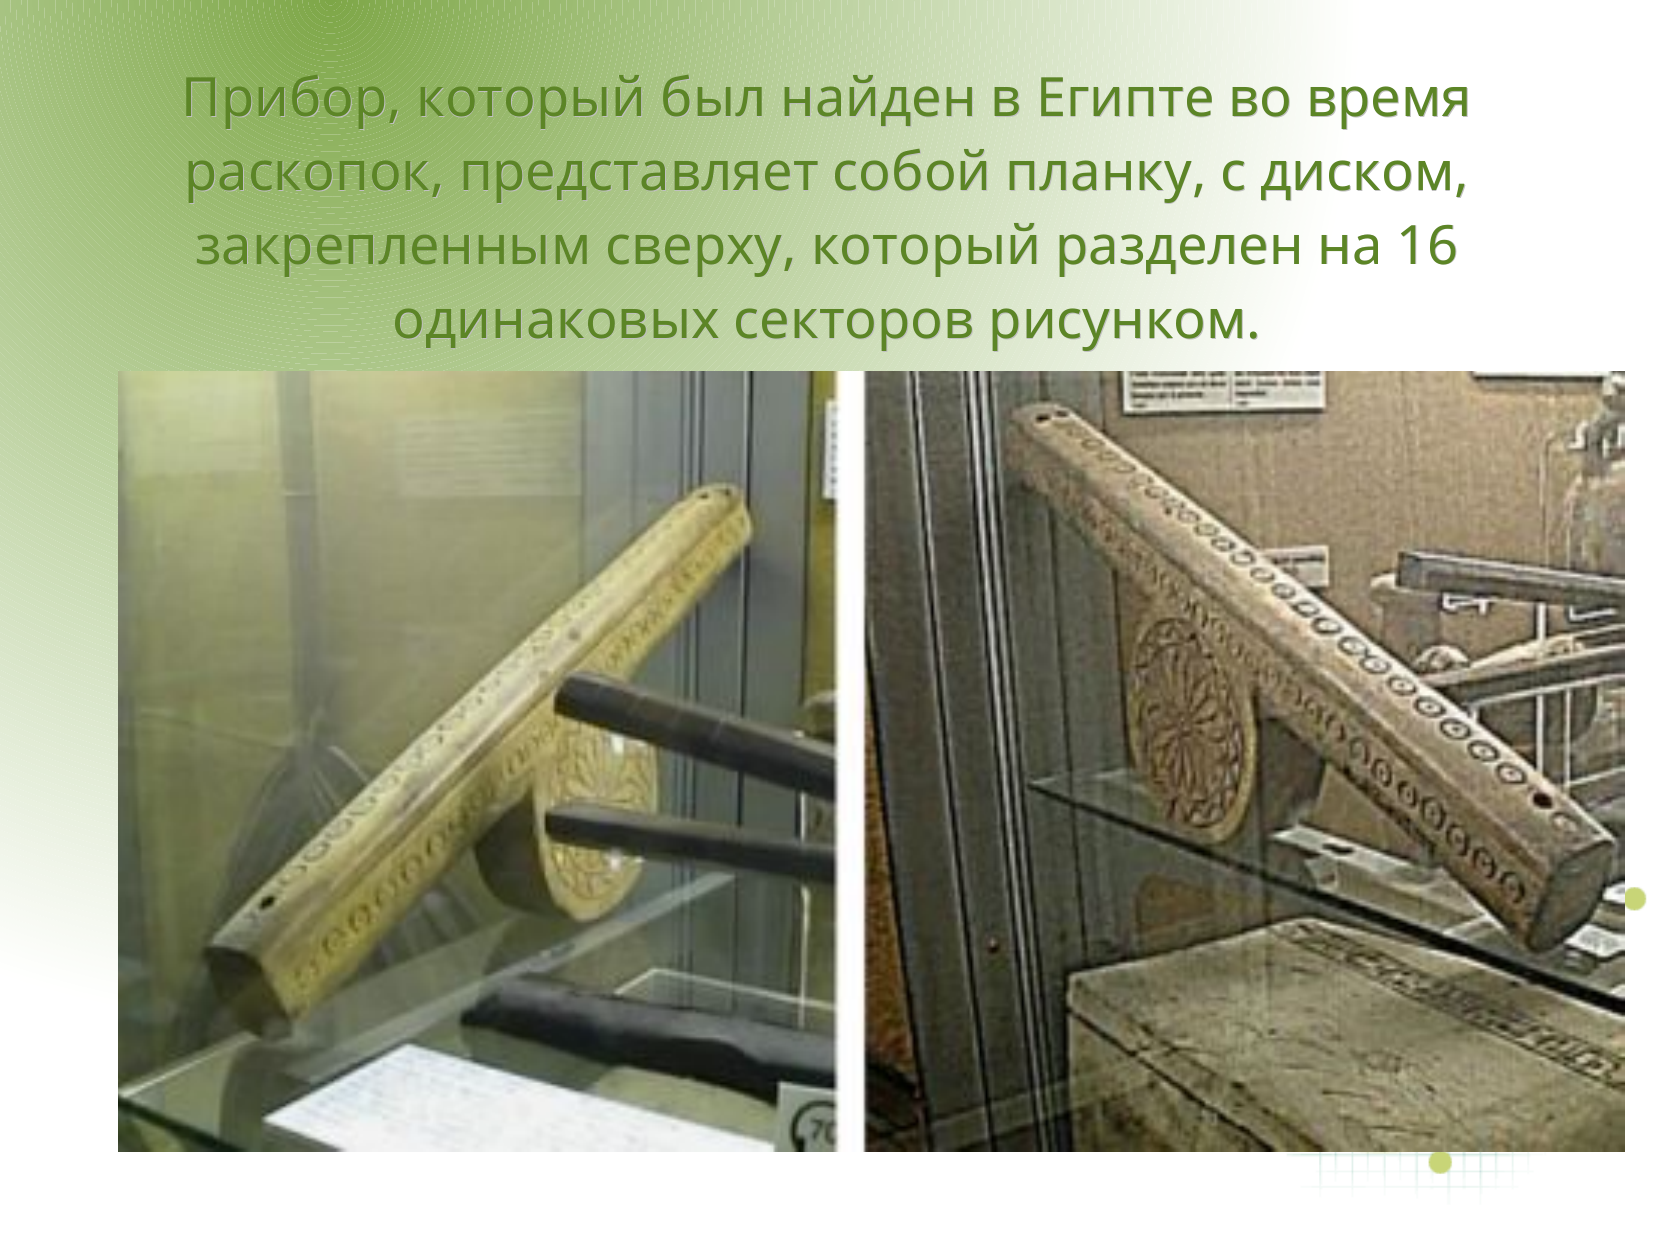

# Прибор, который был найден в Египте во время раскопок, представляет собой планку, с диском, закрепленным сверху, который разделен на 16 одинаковых секторов рисунком.